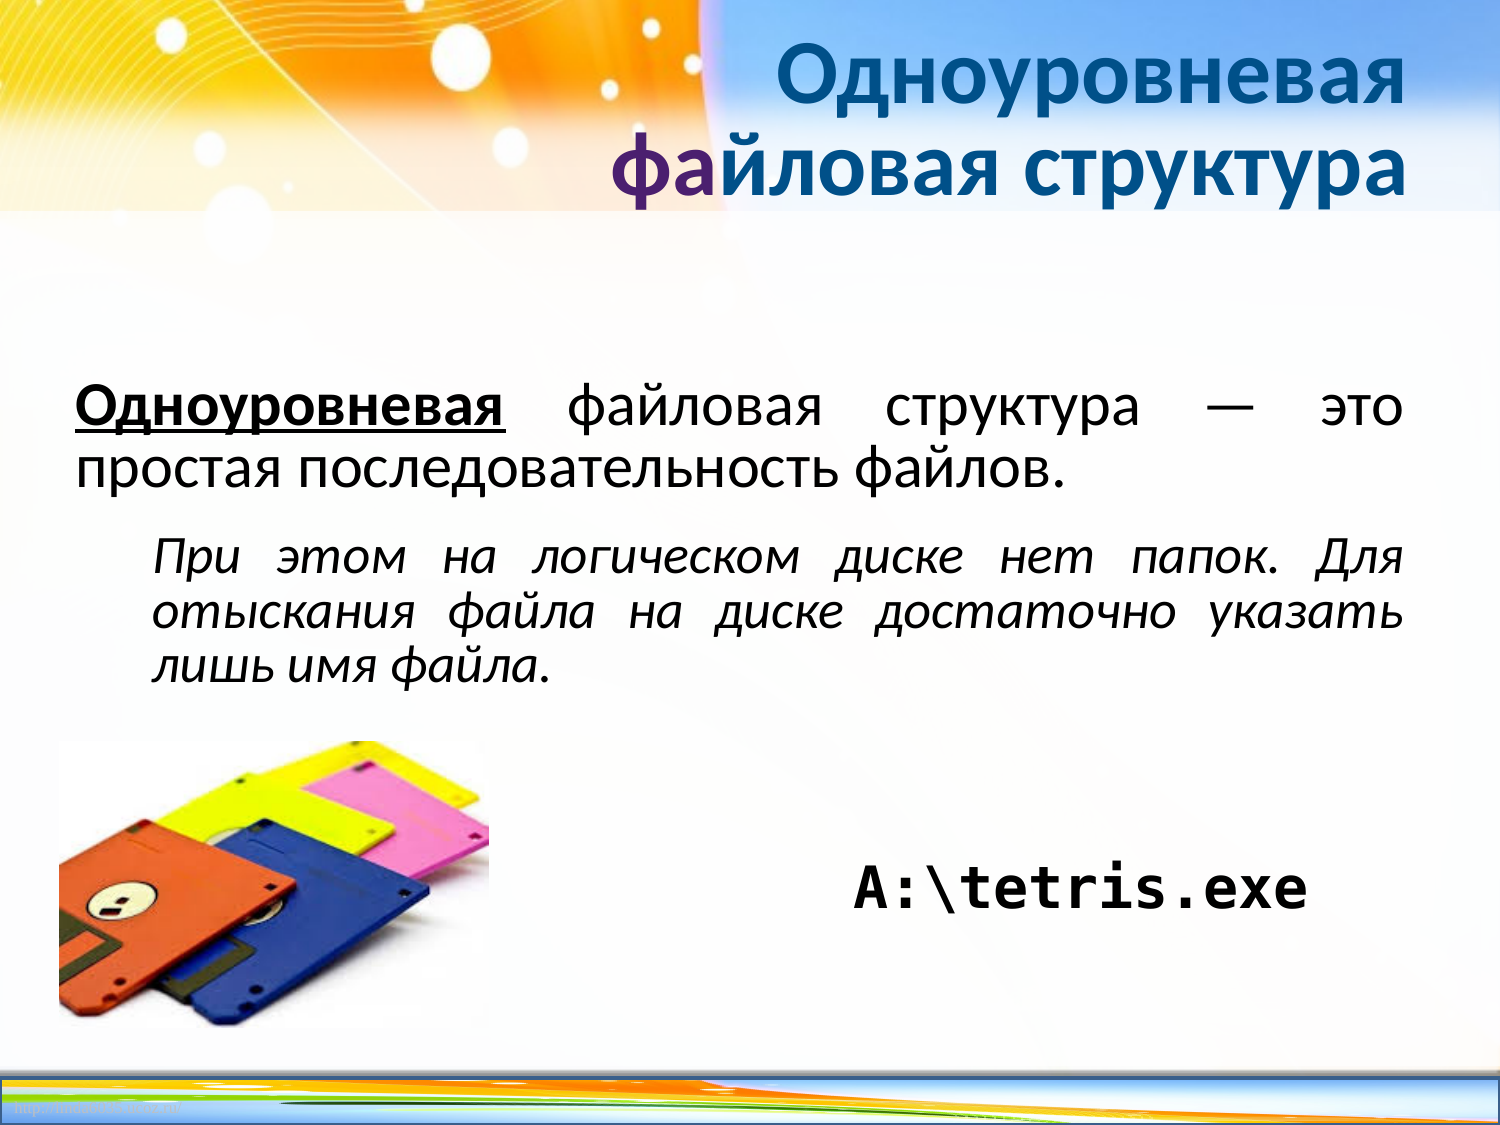

# Одноуровневая файловая структура
Одноуровневая файловая структура — это простая последовательность файлов.
При этом на логическом диске нет папок. Для отыскания файла на диске достаточно указать лишь имя файла.
А:\tetris.ехе